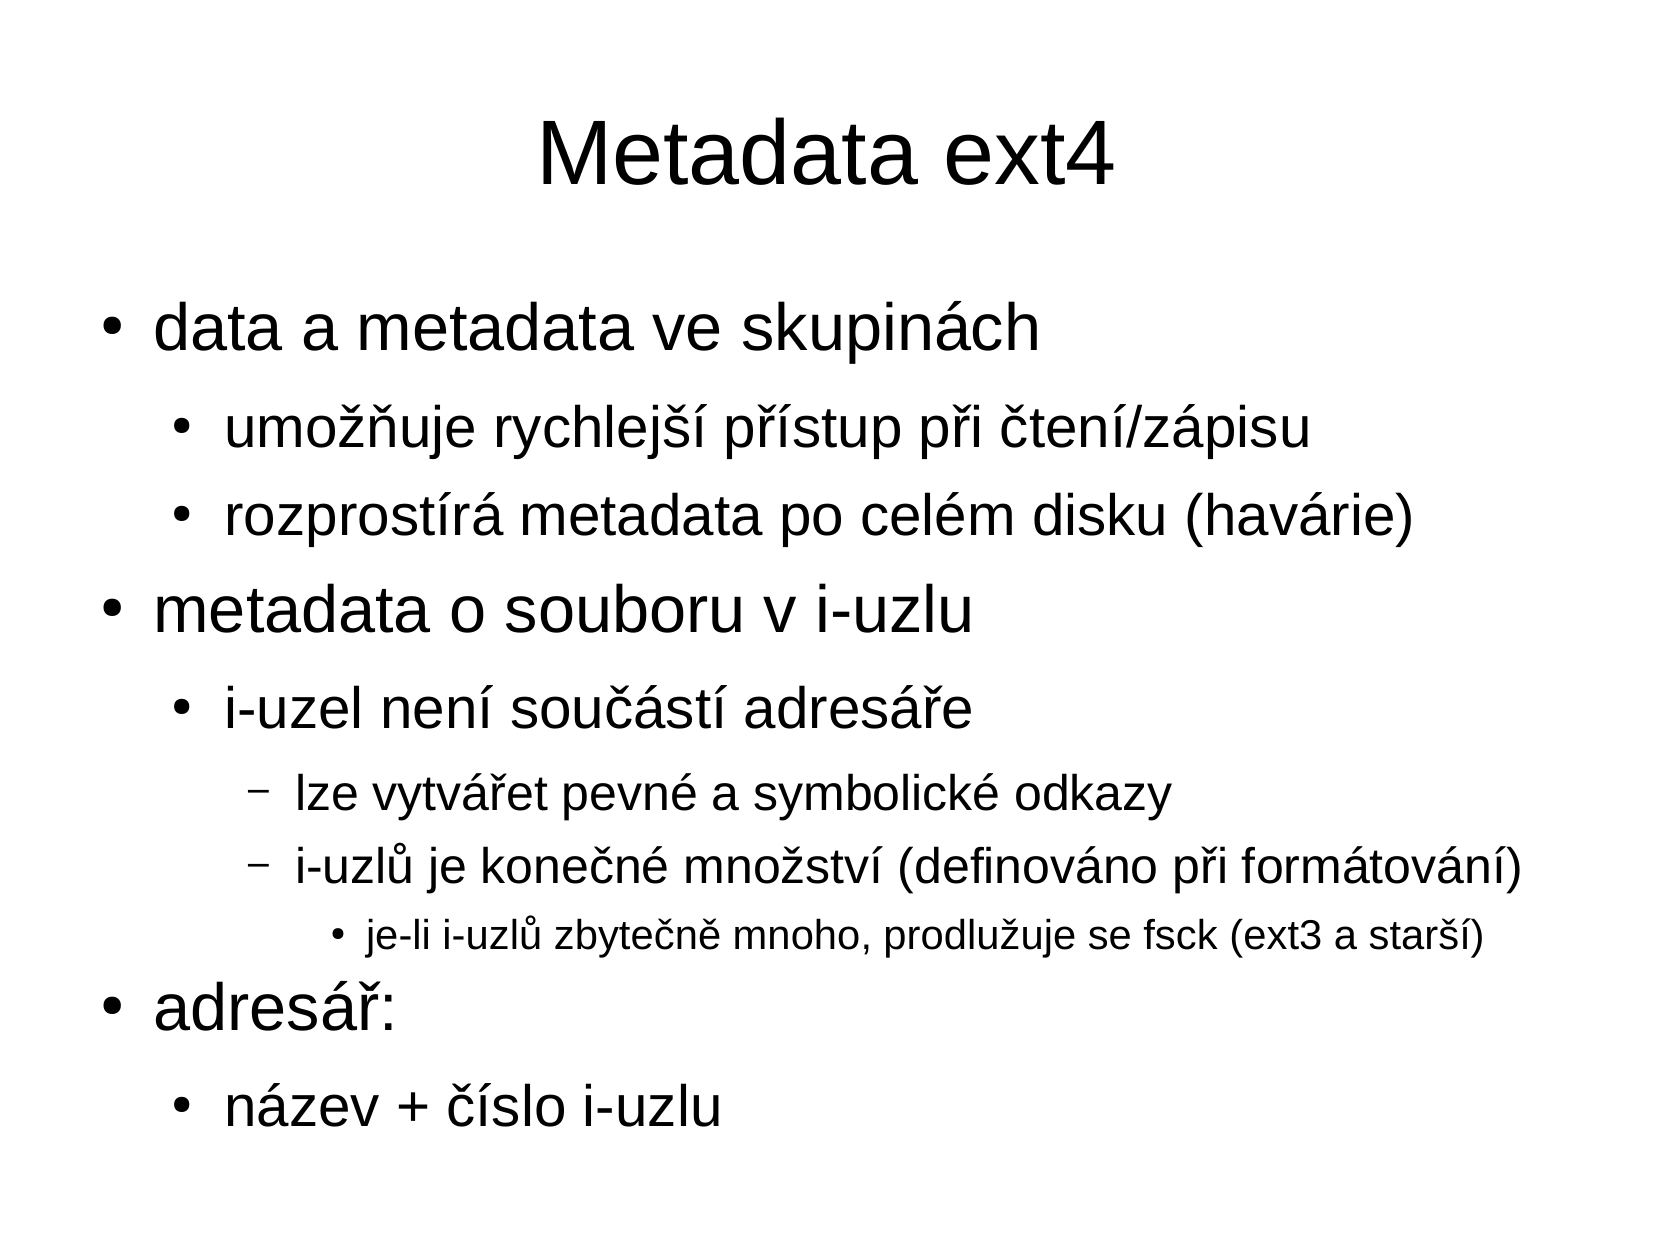

# Metadata ext4
data a metadata ve skupinách
umožňuje rychlejší přístup při čtení/zápisu
rozprostírá metadata po celém disku (havárie)
metadata o souboru v i-uzlu
i-uzel není součástí adresáře
lze vytvářet pevné a symbolické odkazy
i-uzlů je konečné množství (definováno při formátování)
je-li i-uzlů zbytečně mnoho, prodlužuje se fsck (ext3 a starší)
adresář:
název + číslo i-uzlu